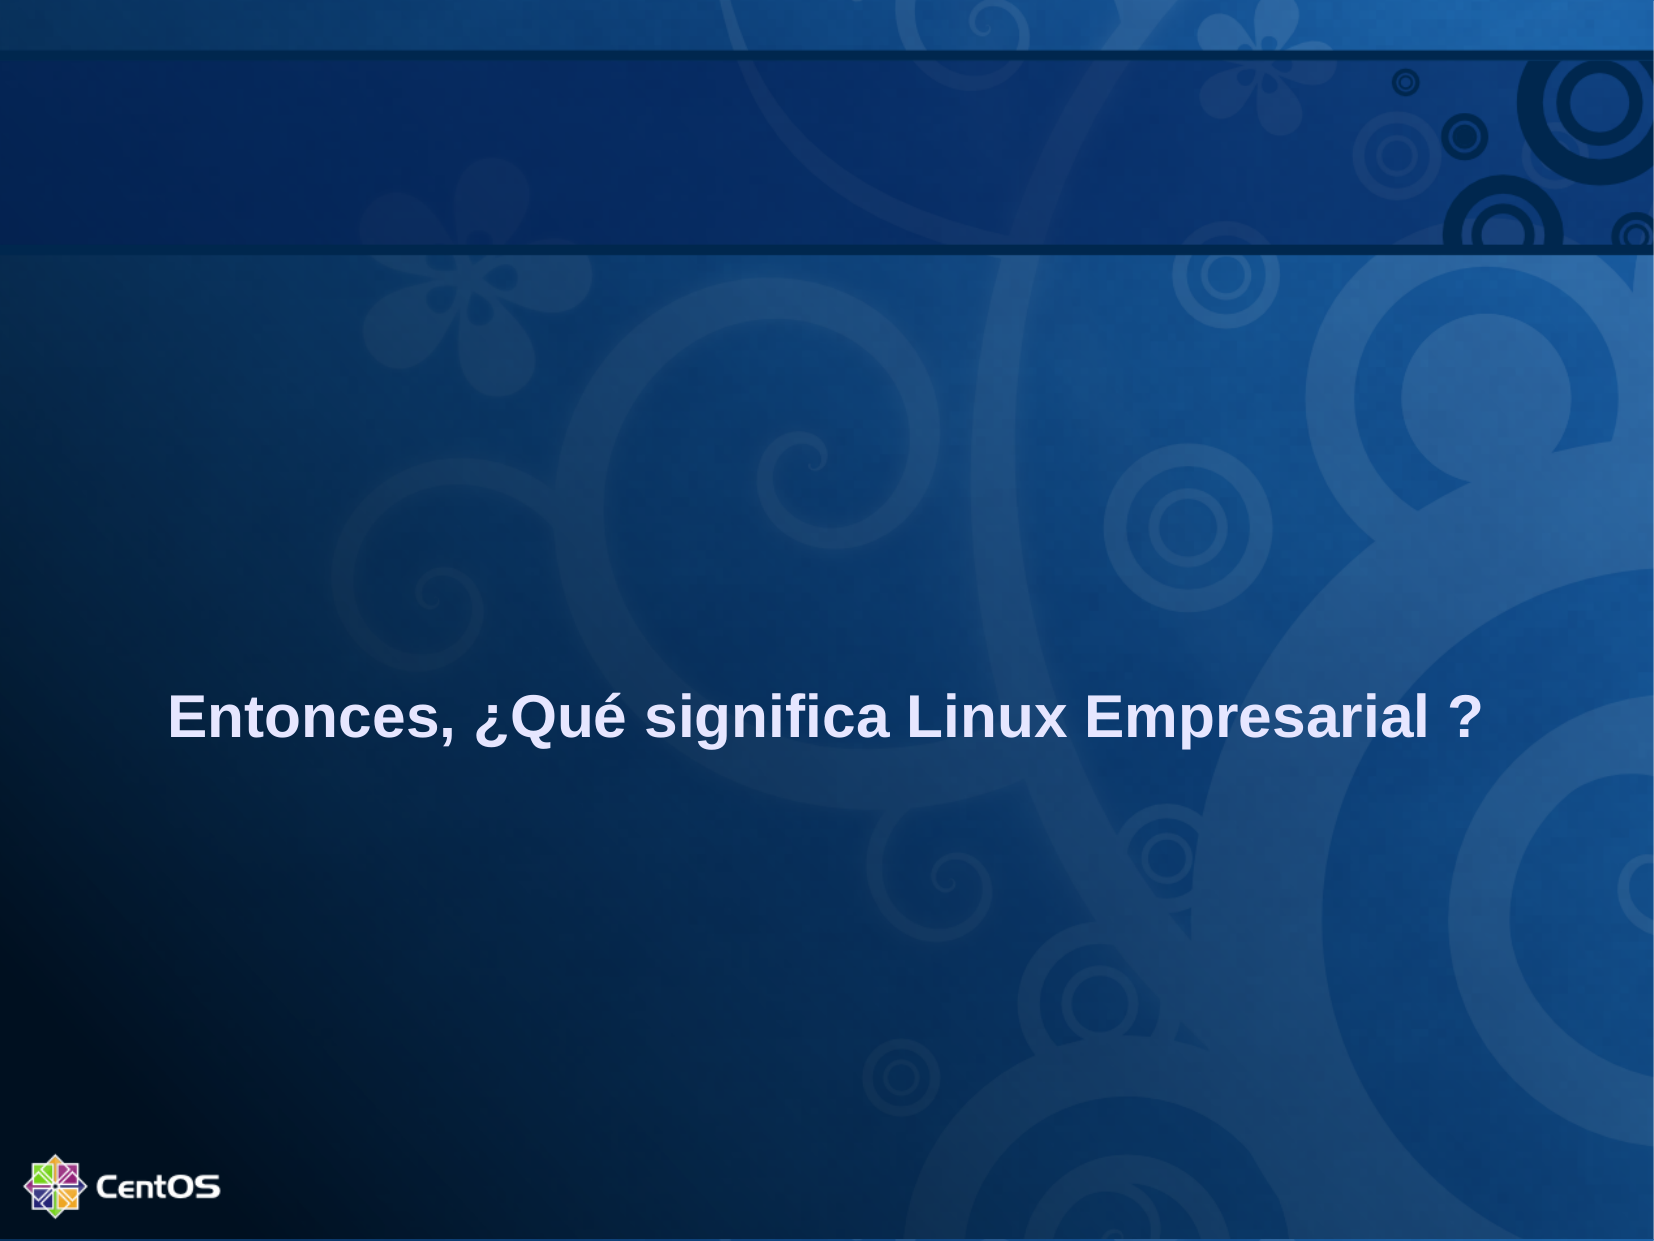

#
Entonces, ¿Qué significa Linux Empresarial ?